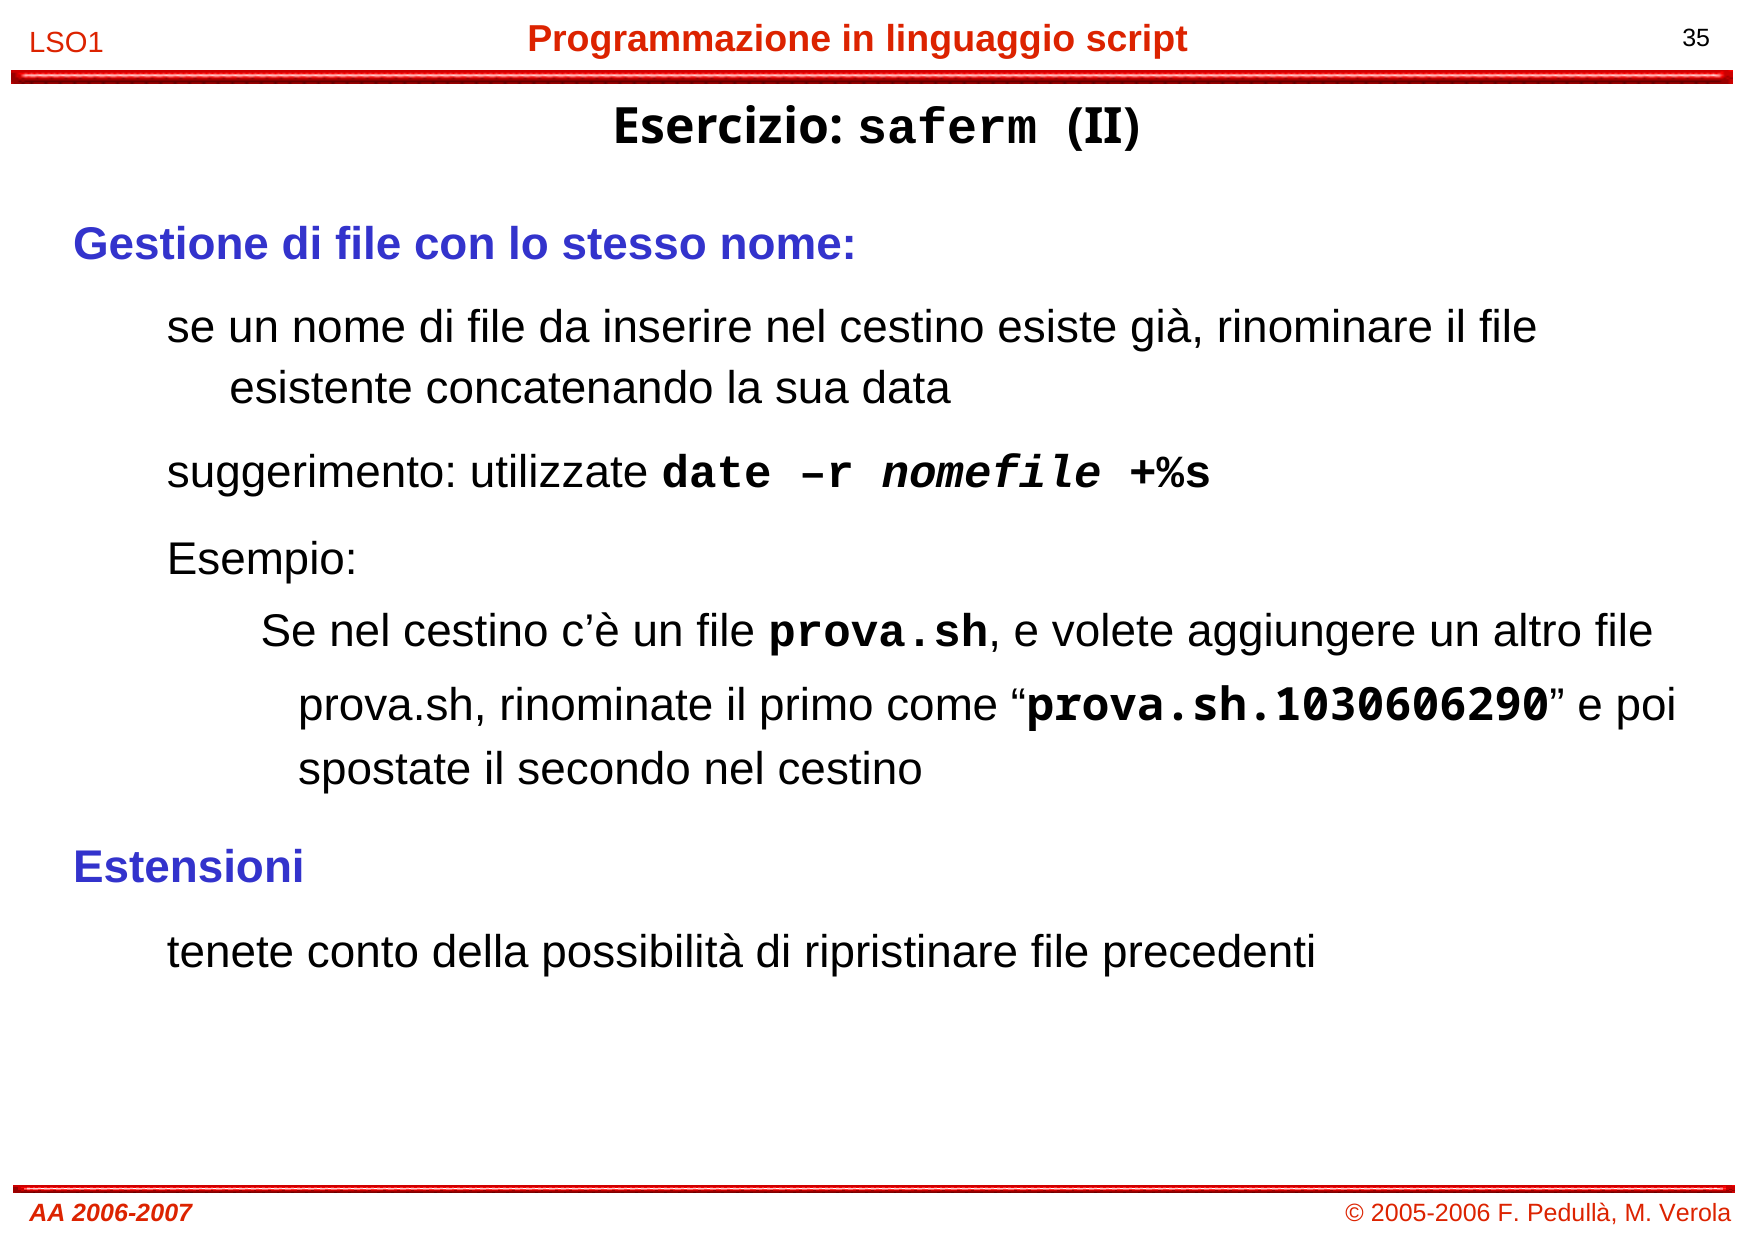

# Esercizio: saferm (II)
Gestione di file con lo stesso nome:
se un nome di file da inserire nel cestino esiste già, rinominare il file esistente concatenando la sua data
suggerimento: utilizzate date –r nomefile +%s
Esempio:
Se nel cestino c’è un file prova.sh, e volete aggiungere un altro file prova.sh, rinominate il primo come “prova.sh.1030606290” e poi spostate il secondo nel cestino
Estensioni
tenete conto della possibilità di ripristinare file precedenti